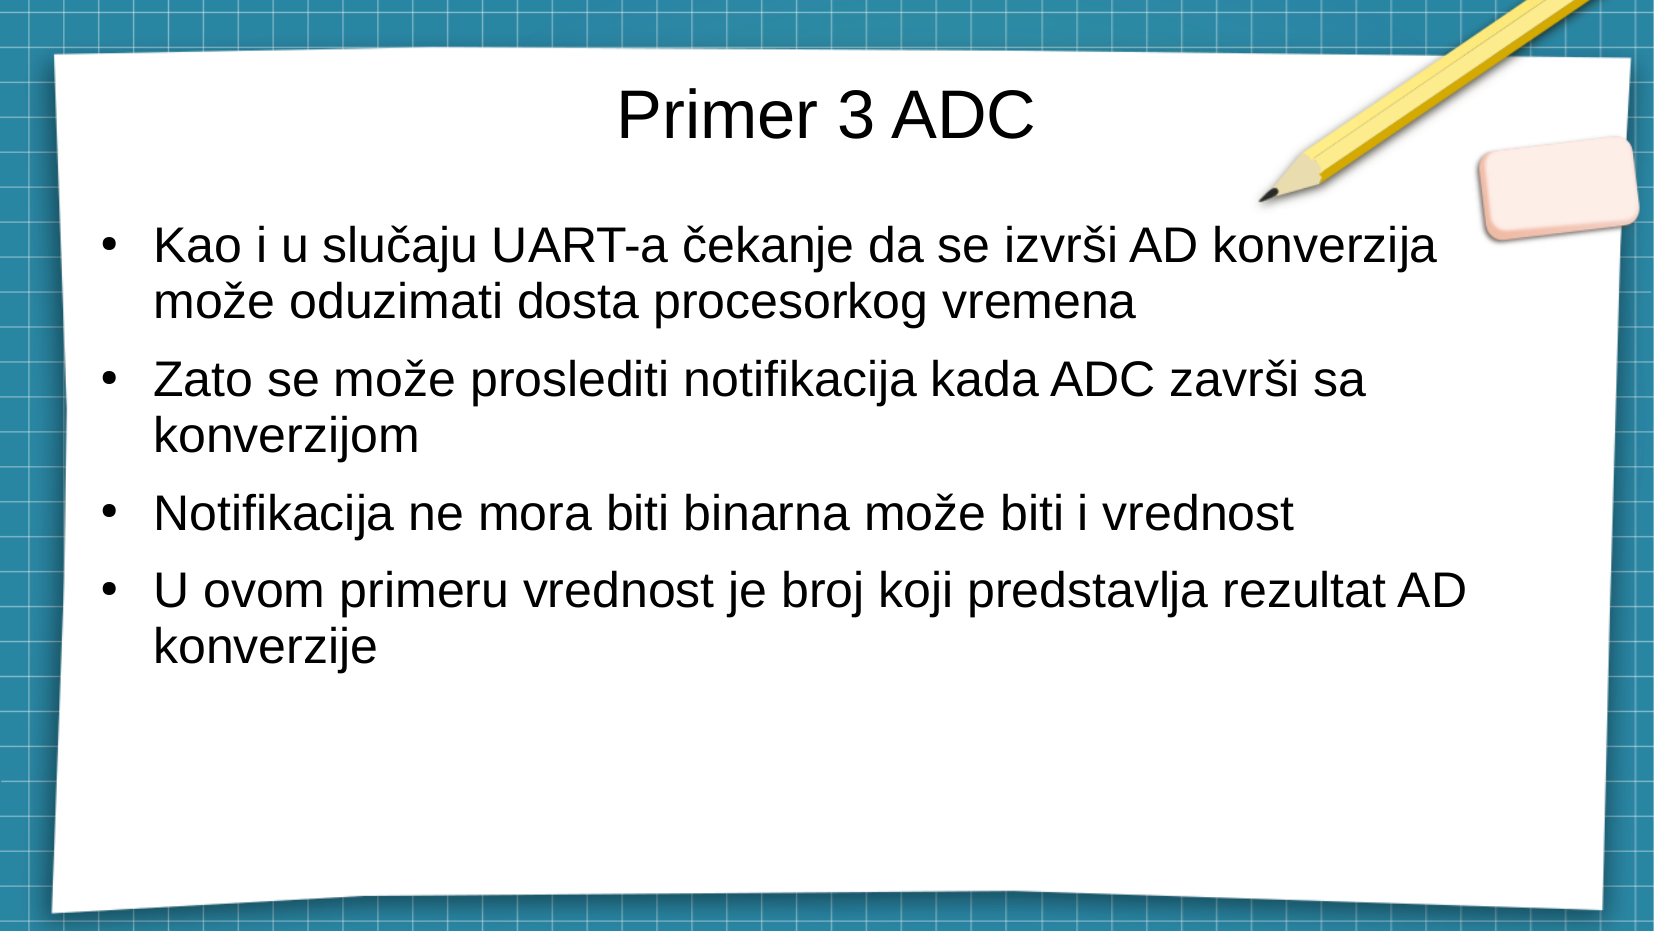

# Primer 3 ADC
Kao i u slučaju UART-a čekanje da se izvrši AD konverzija može oduzimati dosta procesorkog vremena
Zato se može proslediti notifikacija kada ADC završi sa konverzijom
Notifikacija ne mora biti binarna može biti i vrednost
U ovom primeru vrednost je broj koji predstavlja rezultat AD konverzije